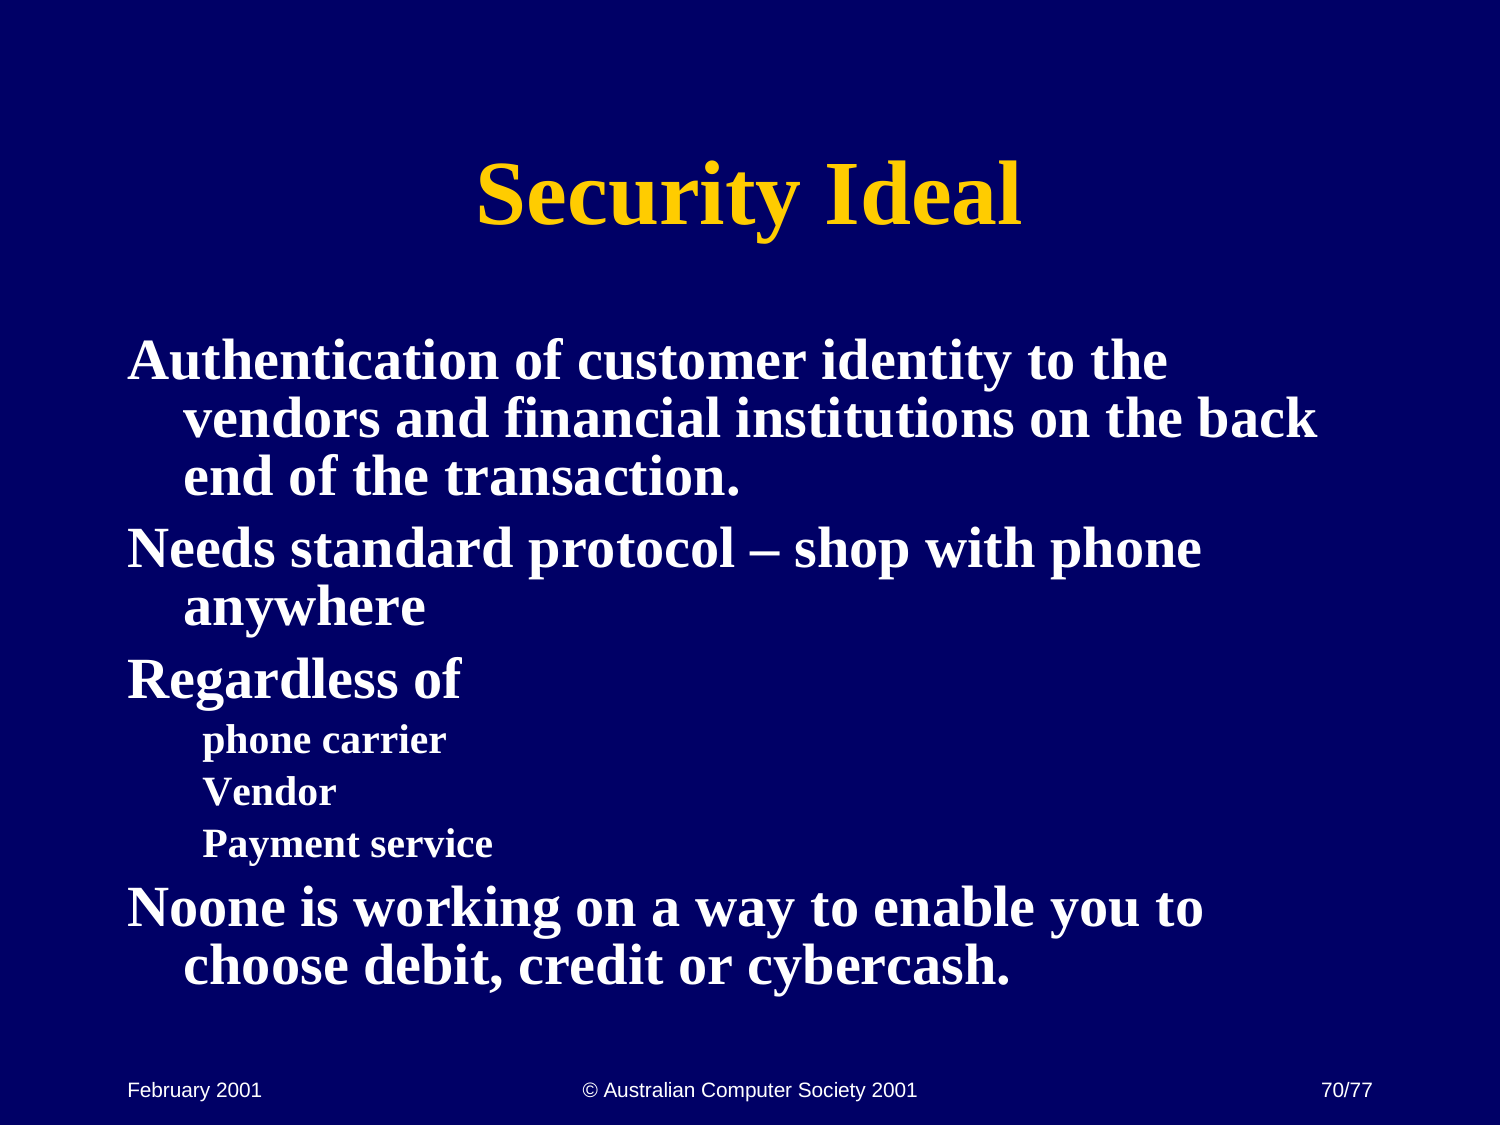

# Security Ideal
Authentication of customer identity to the vendors and financial institutions on the back end of the transaction.
Needs standard protocol – shop with phone anywhere
Regardless of
phone carrier
Vendor
Payment service
Noone is working on a way to enable you to choose debit, credit or cybercash.
February 2001
© Australian Computer Society 2001
70